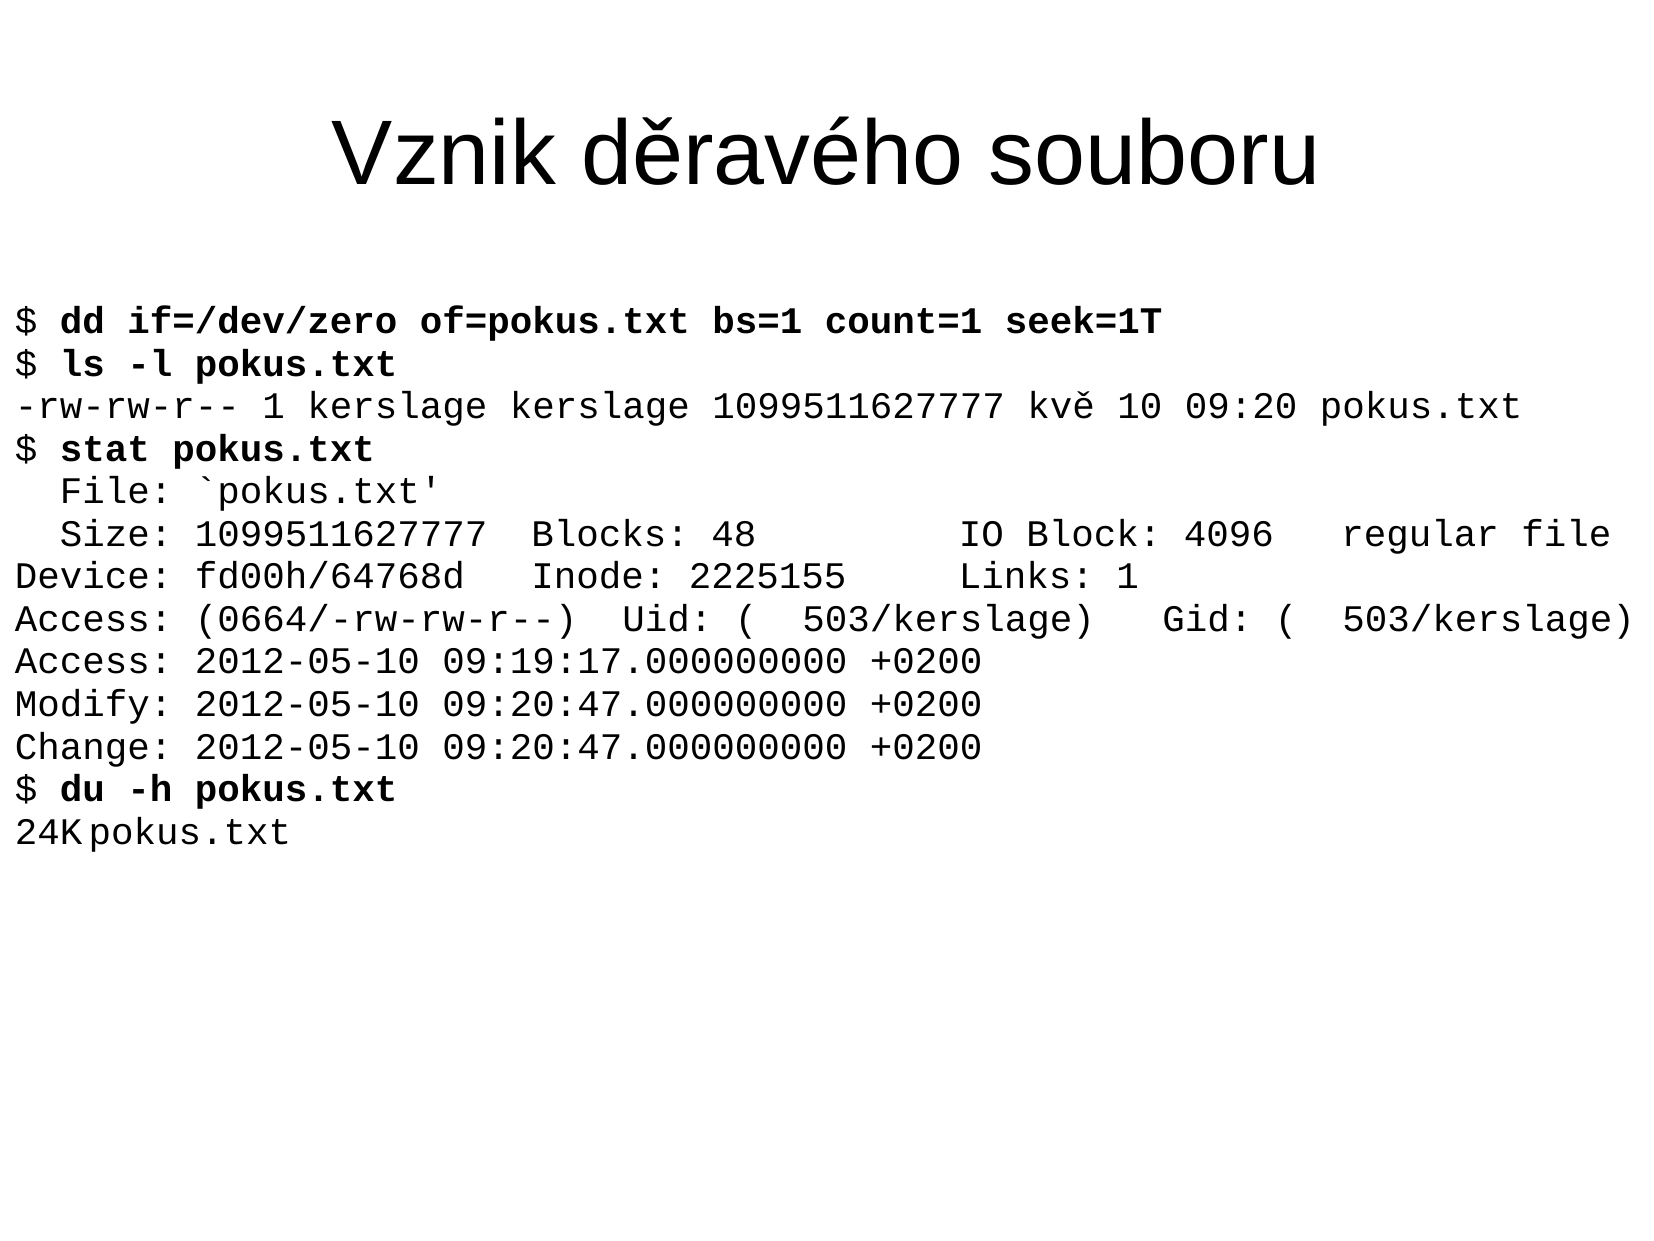

# Vznik děravého souboru
$ dd if=/dev/zero of=pokus.txt bs=1 count=1 seek=1T
$ ls -l pokus.txt
-rw-rw-r-- 1 kerslage kerslage 1099511627777 kvě 10 09:20 pokus.txt
$ stat pokus.txt
 File: `pokus.txt'
 Size: 1099511627777	Blocks: 48 IO Block: 4096 regular file
Device: fd00h/64768d	Inode: 2225155 Links: 1
Access: (0664/-rw-rw-r--) Uid: ( 503/kerslage) Gid: ( 503/kerslage)
Access: 2012-05-10 09:19:17.000000000 +0200
Modify: 2012-05-10 09:20:47.000000000 +0200
Change: 2012-05-10 09:20:47.000000000 +0200
$ du -h pokus.txt
24K	pokus.txt